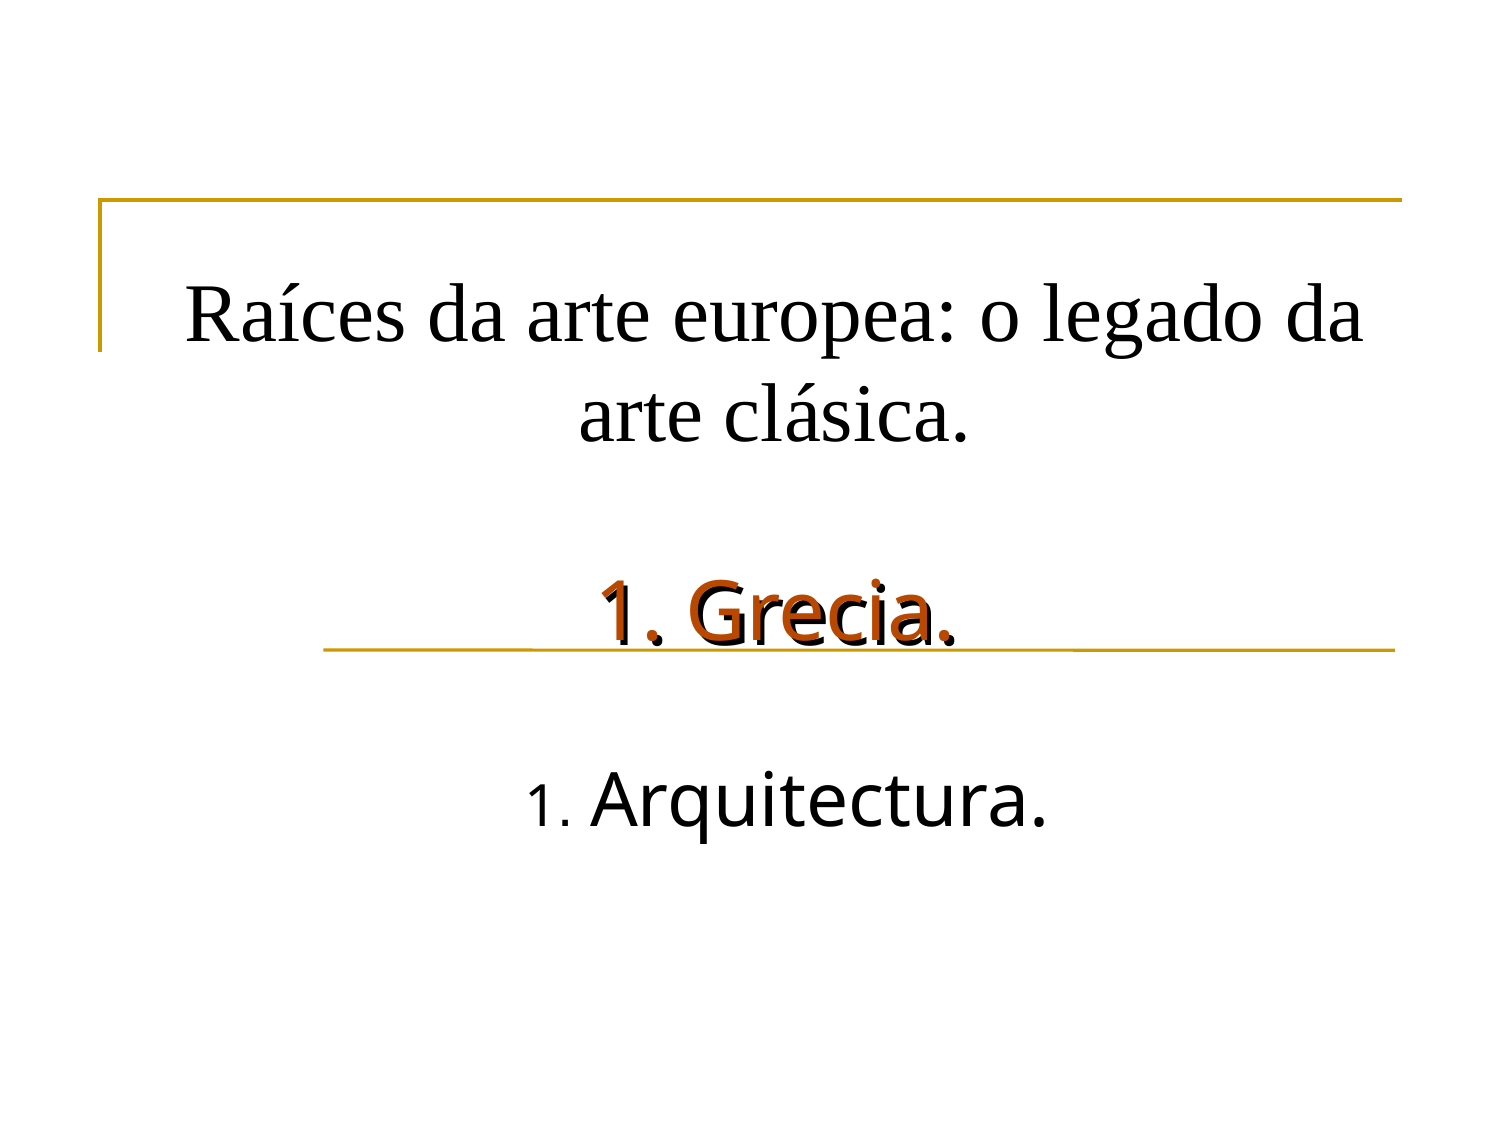

# Raíces da arte europea: o legado da arte clásica. 1. Grecia.
1. Arquitectura.